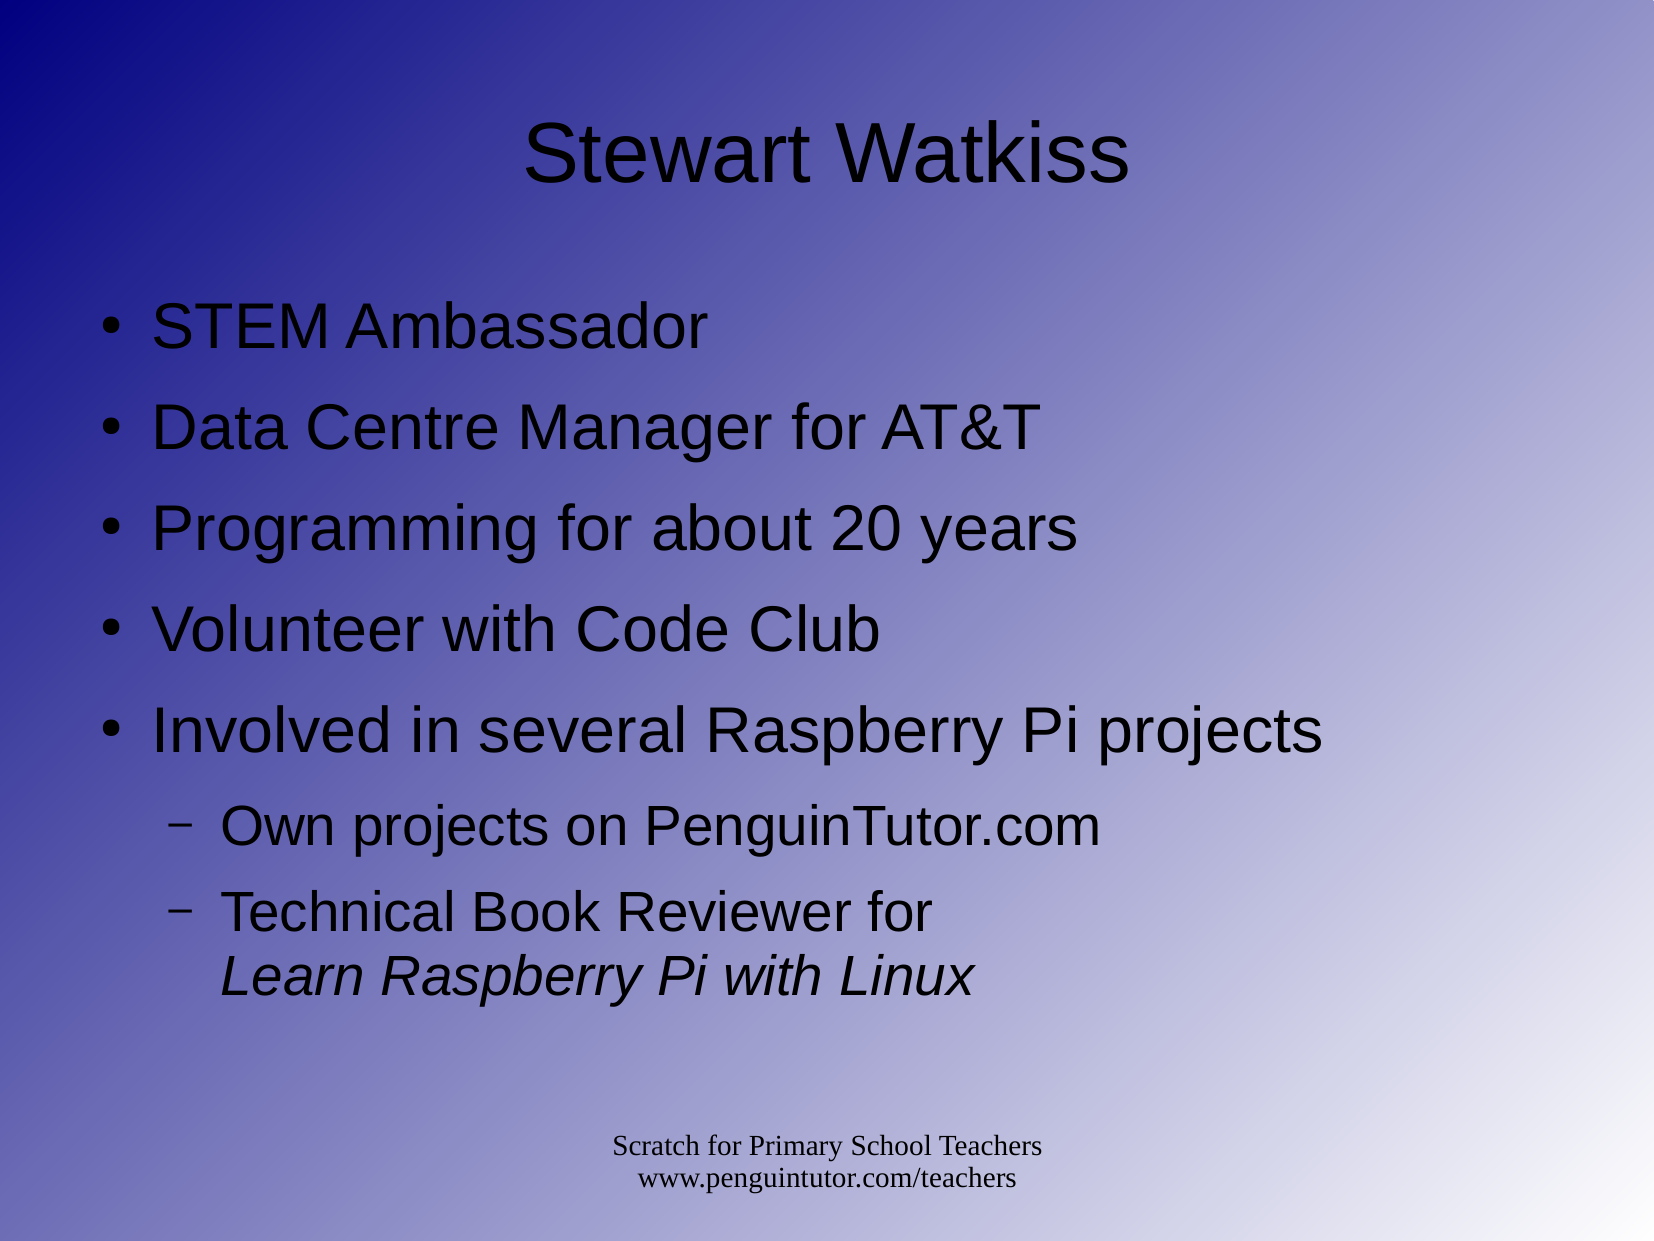

# Stewart Watkiss
STEM Ambassador
Data Centre Manager for AT&T
Programming for about 20 years
Volunteer with Code Club
Involved in several Raspberry Pi projects
Own projects on PenguinTutor.com
Technical Book Reviewer for
Learn Raspberry Pi with Linux